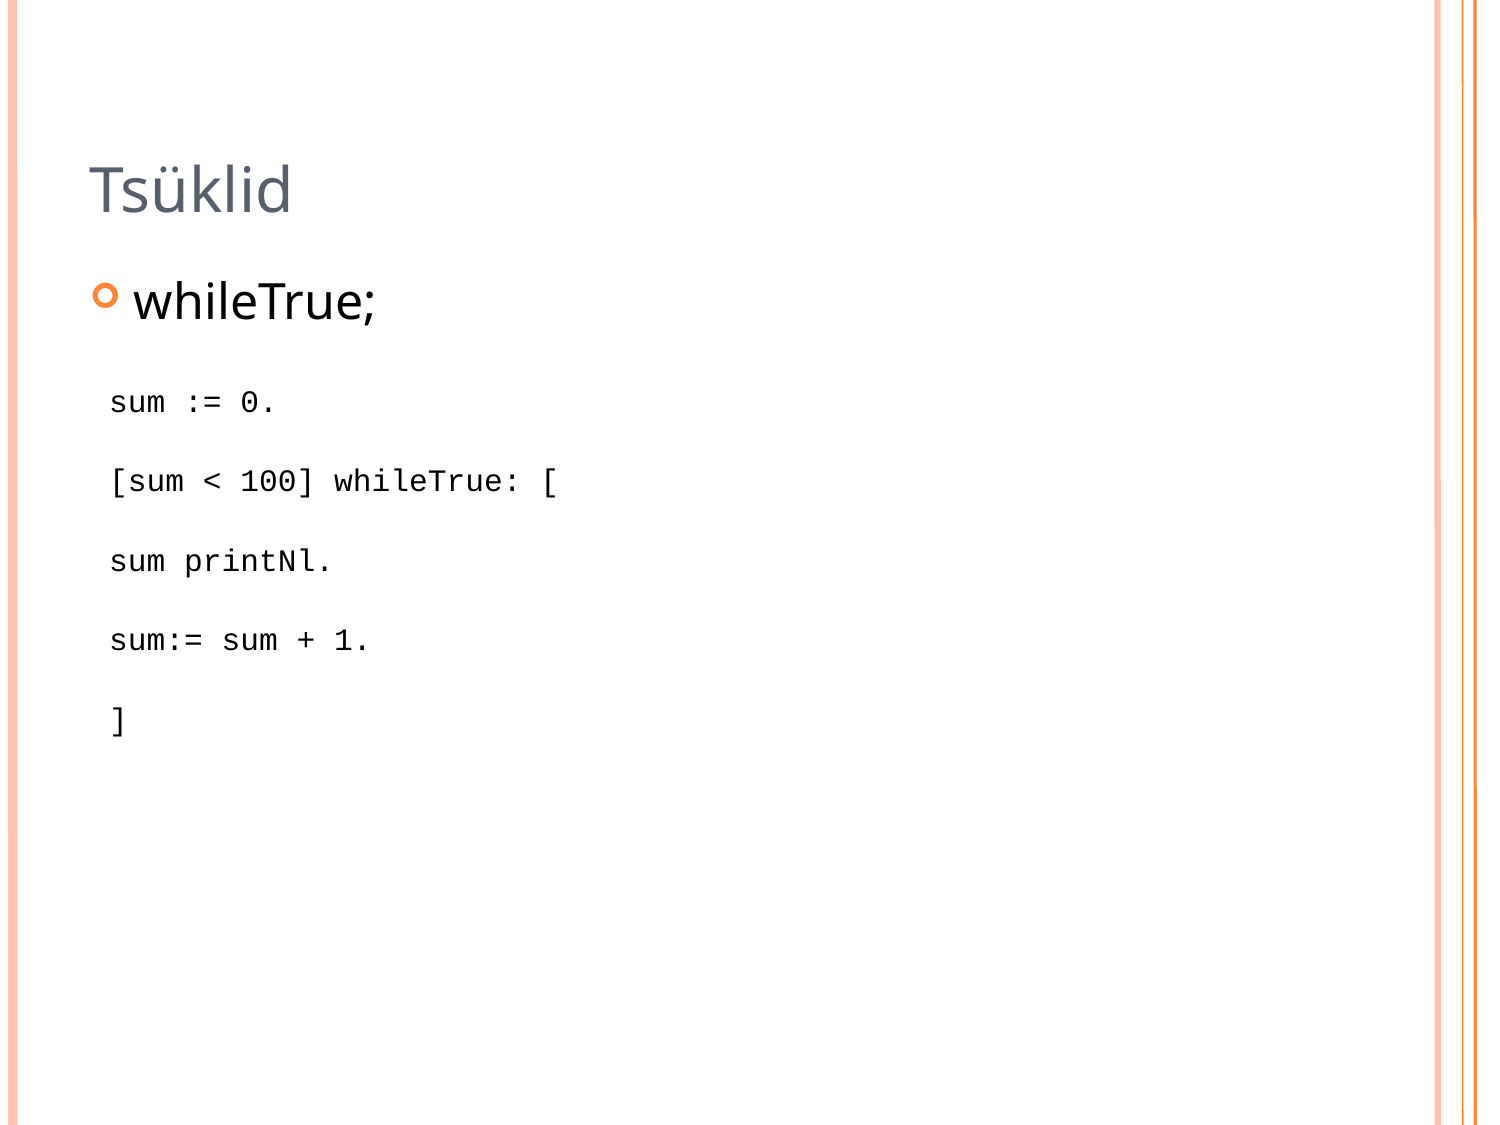

# Tsüklid
whileTrue;
sum := 0.
[sum < 100] whileTrue: [
sum printNl.
sum:= sum + 1.
]